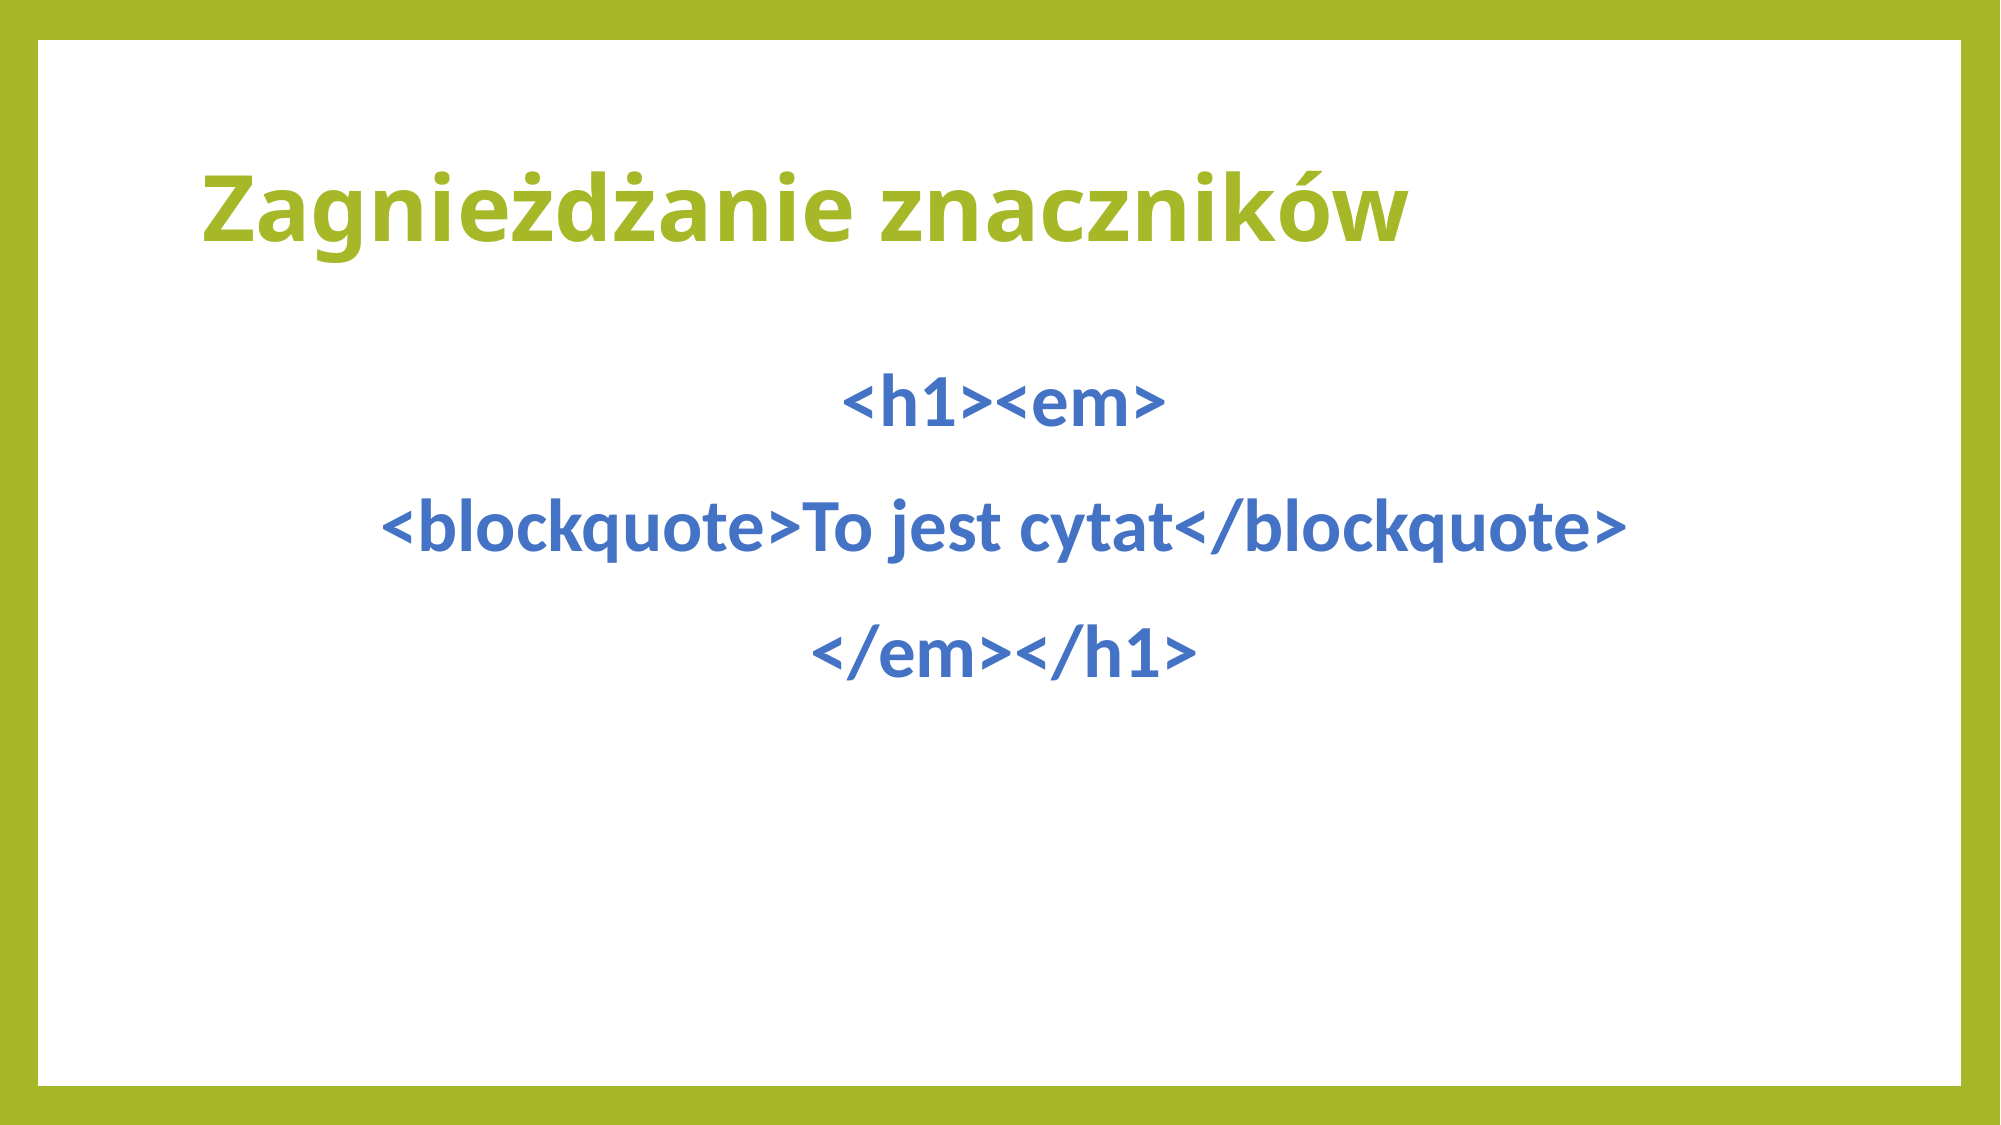

# Zagnieżdżanie znaczników
<h1><em>
<blockquote>To jest cytat</blockquote>
</em></h1>